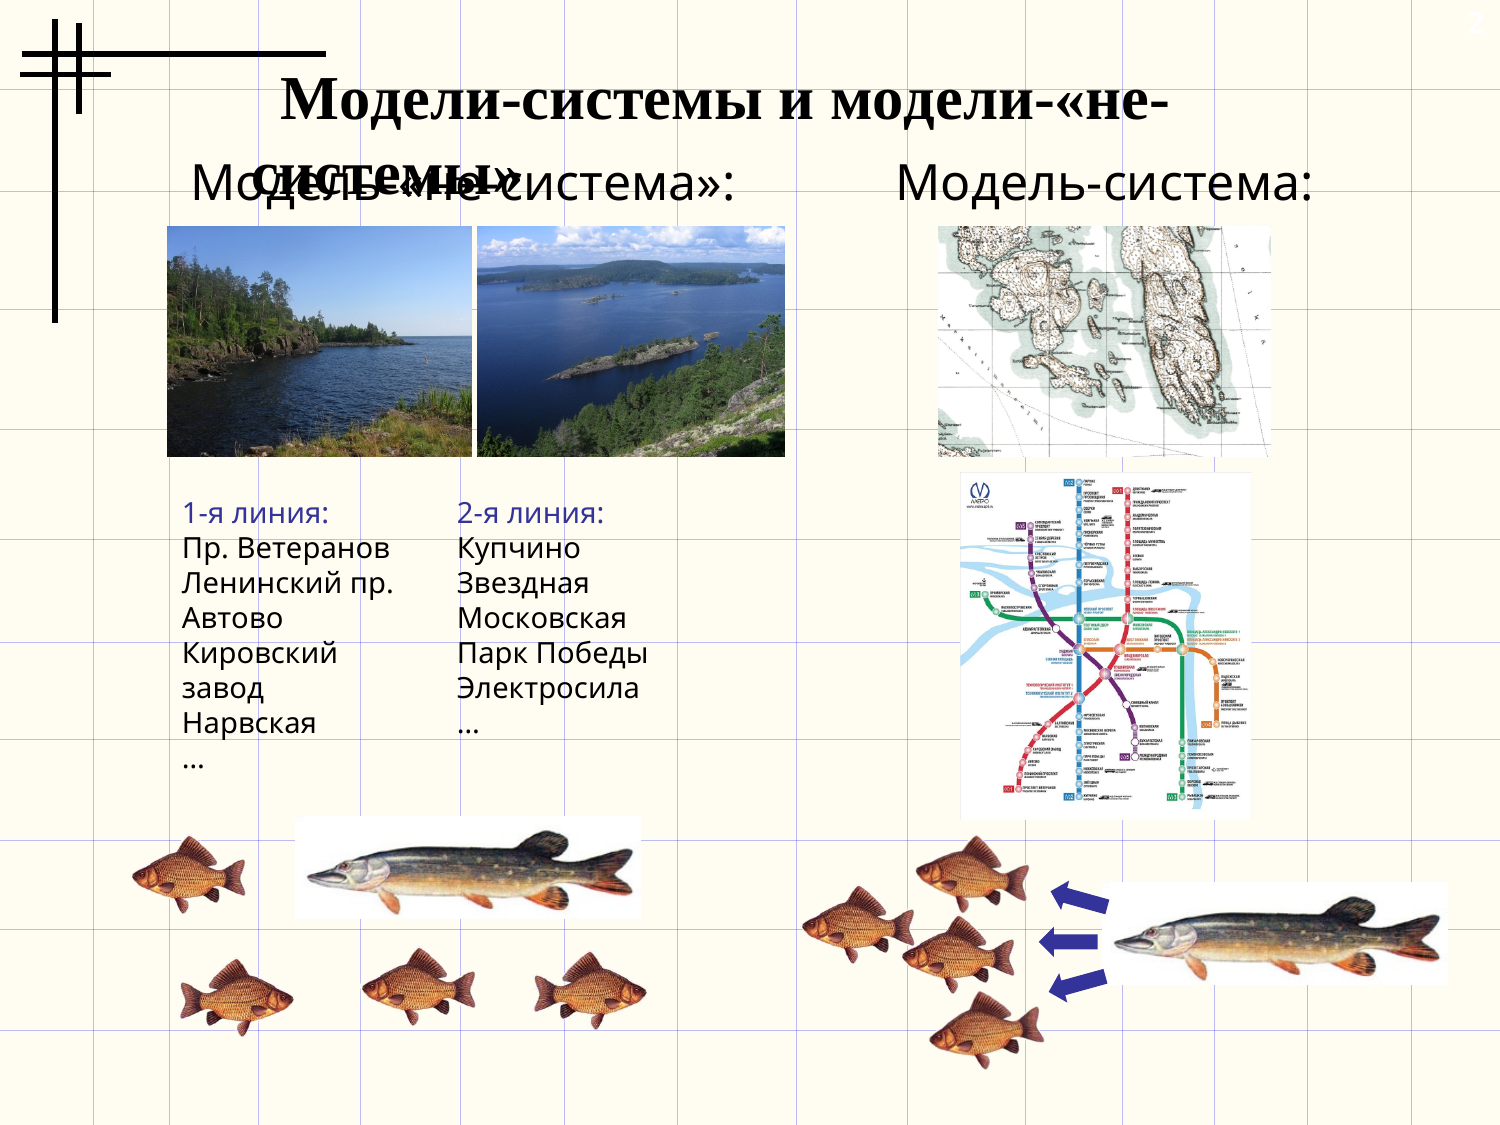

# Модели-системы и модели-«не-системы»
Модель-«не-система»:
Модель-система:
1-я линия:
Пр. Ветеранов
Ленинский пр.
Автово
Кировский завод
Нарвская
…
2-я линия:
Купчино
Звездная
Московская
Парк Победы
Электросила
…